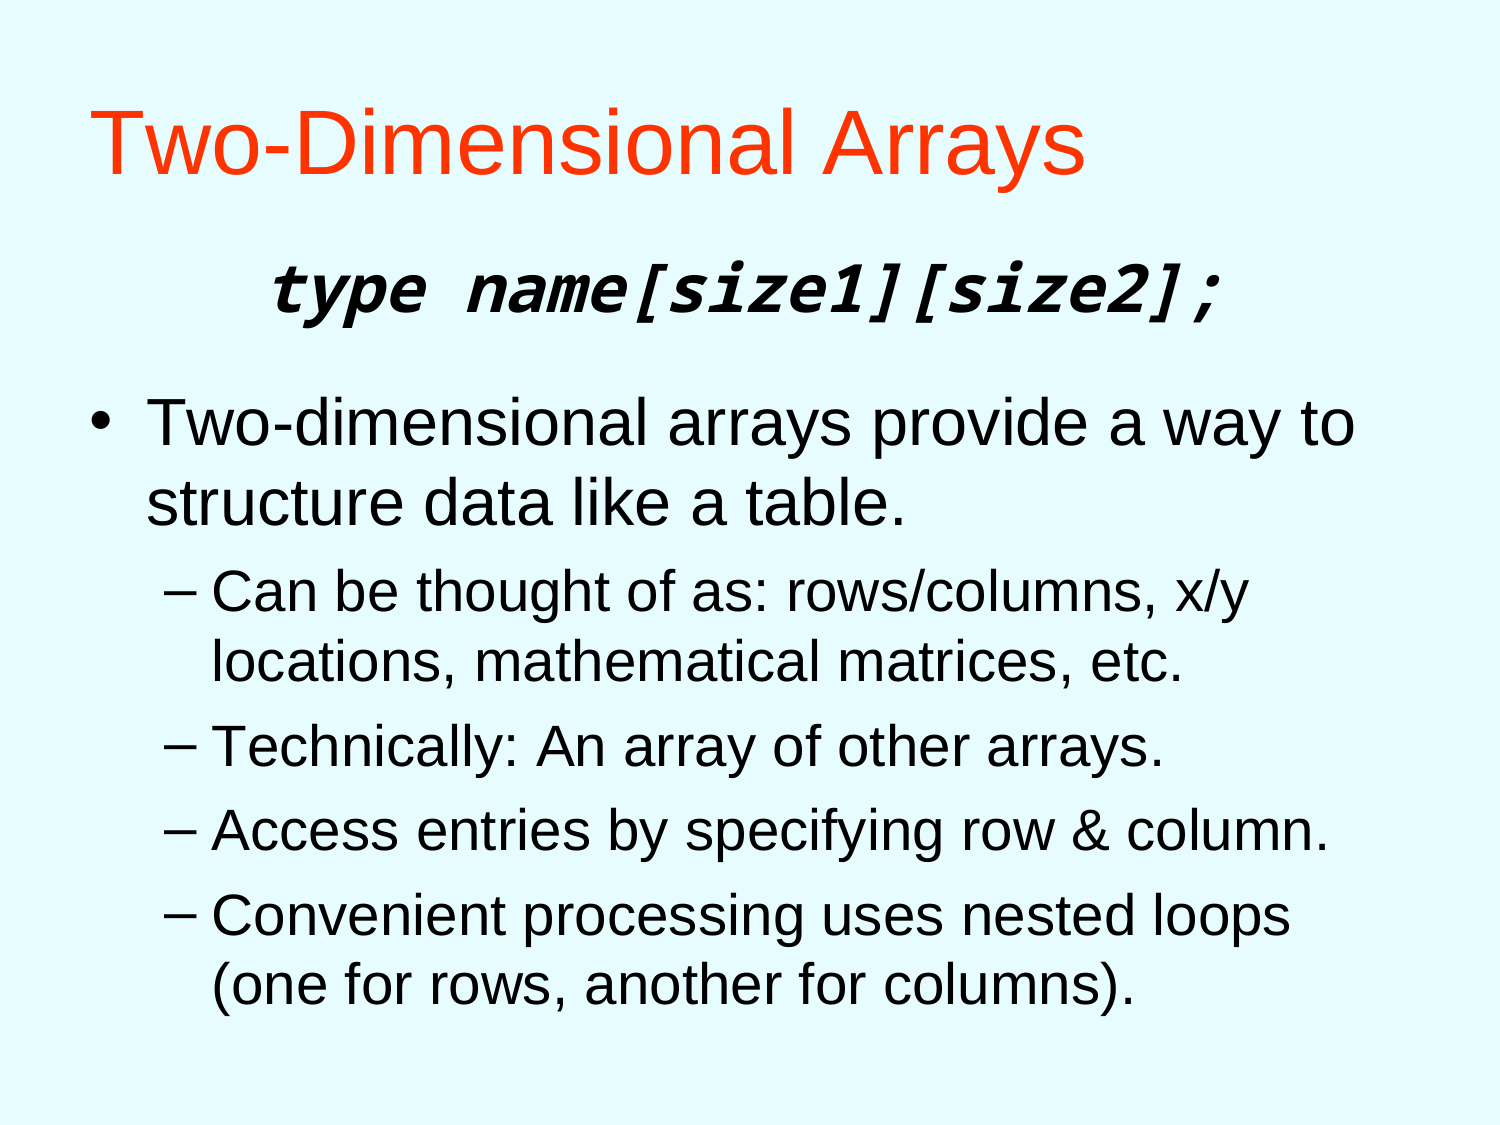

# Two-Dimensional Arrays
type name[size1][size2];
Two-dimensional arrays provide a way to structure data like a table.
Can be thought of as: rows/columns, x/y locations, mathematical matrices, etc.
Technically: An array of other arrays.
Access entries by specifying row & column.
Convenient processing uses nested loops (one for rows, another for columns).